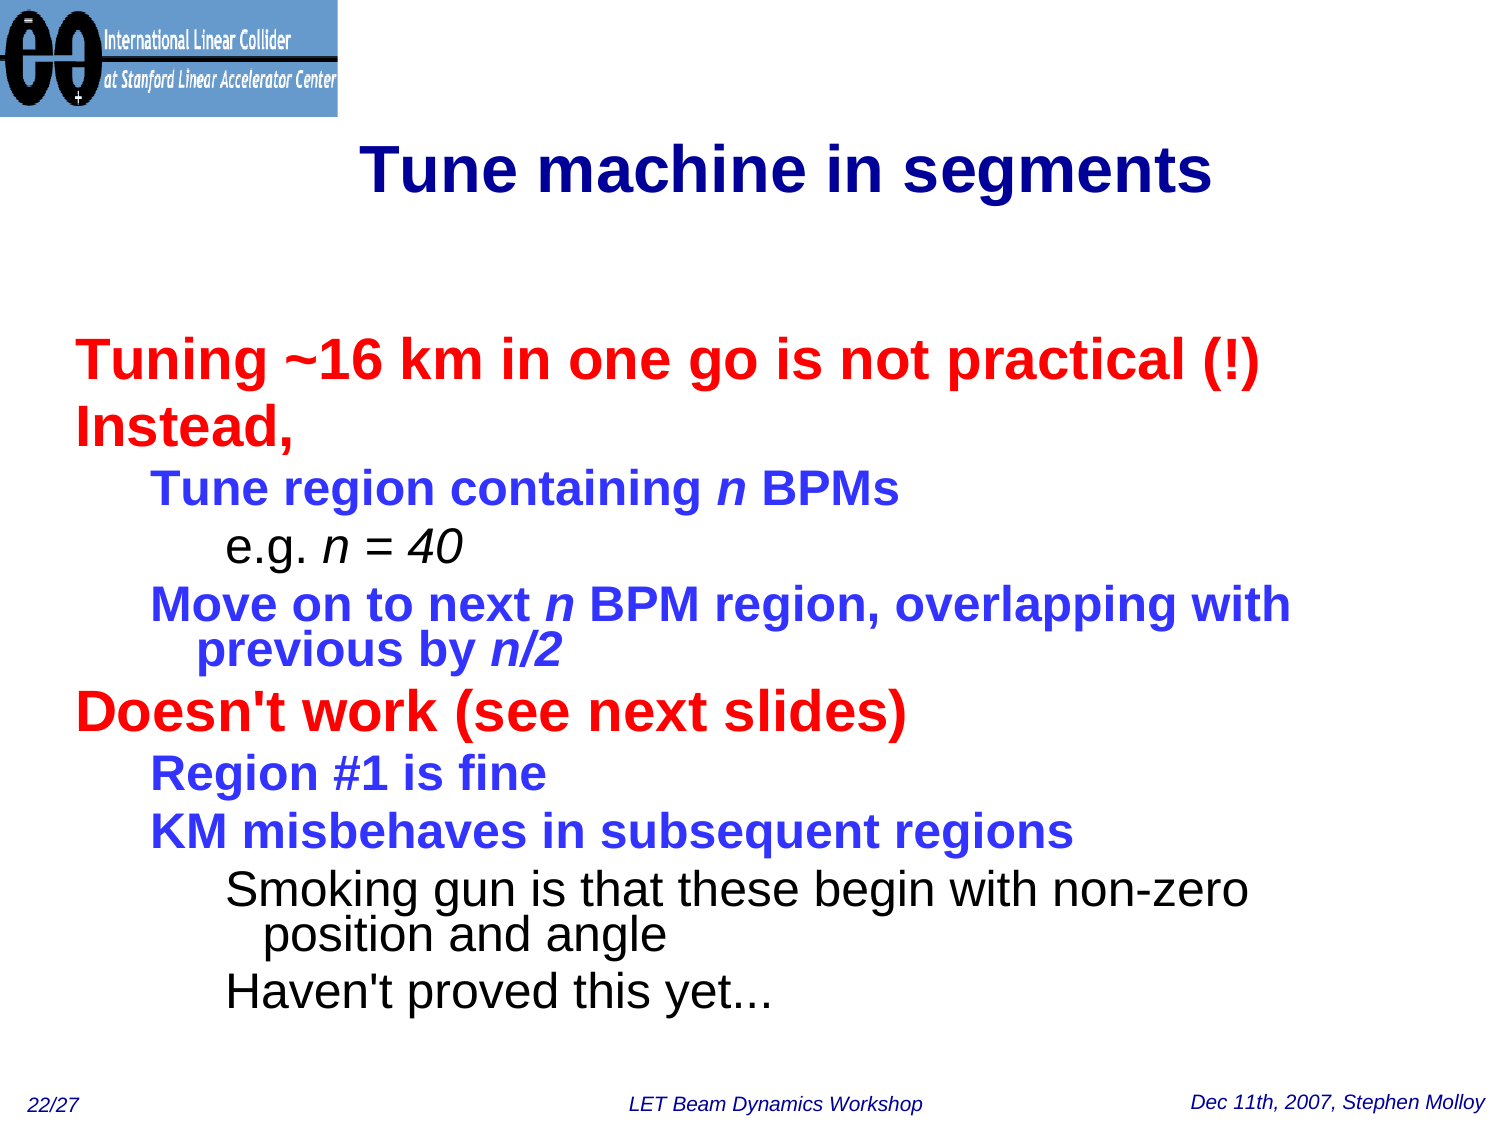

# Tune machine in segments
Tuning ~16 km in one go is not practical (!)
Instead,
Tune region containing n BPMs
e.g. n = 40
Move on to next n BPM region, overlapping with previous by n/2
Doesn't work (see next slides)
Region #1 is fine
KM misbehaves in subsequent regions
Smoking gun is that these begin with non-zero position and angle
Haven't proved this yet...